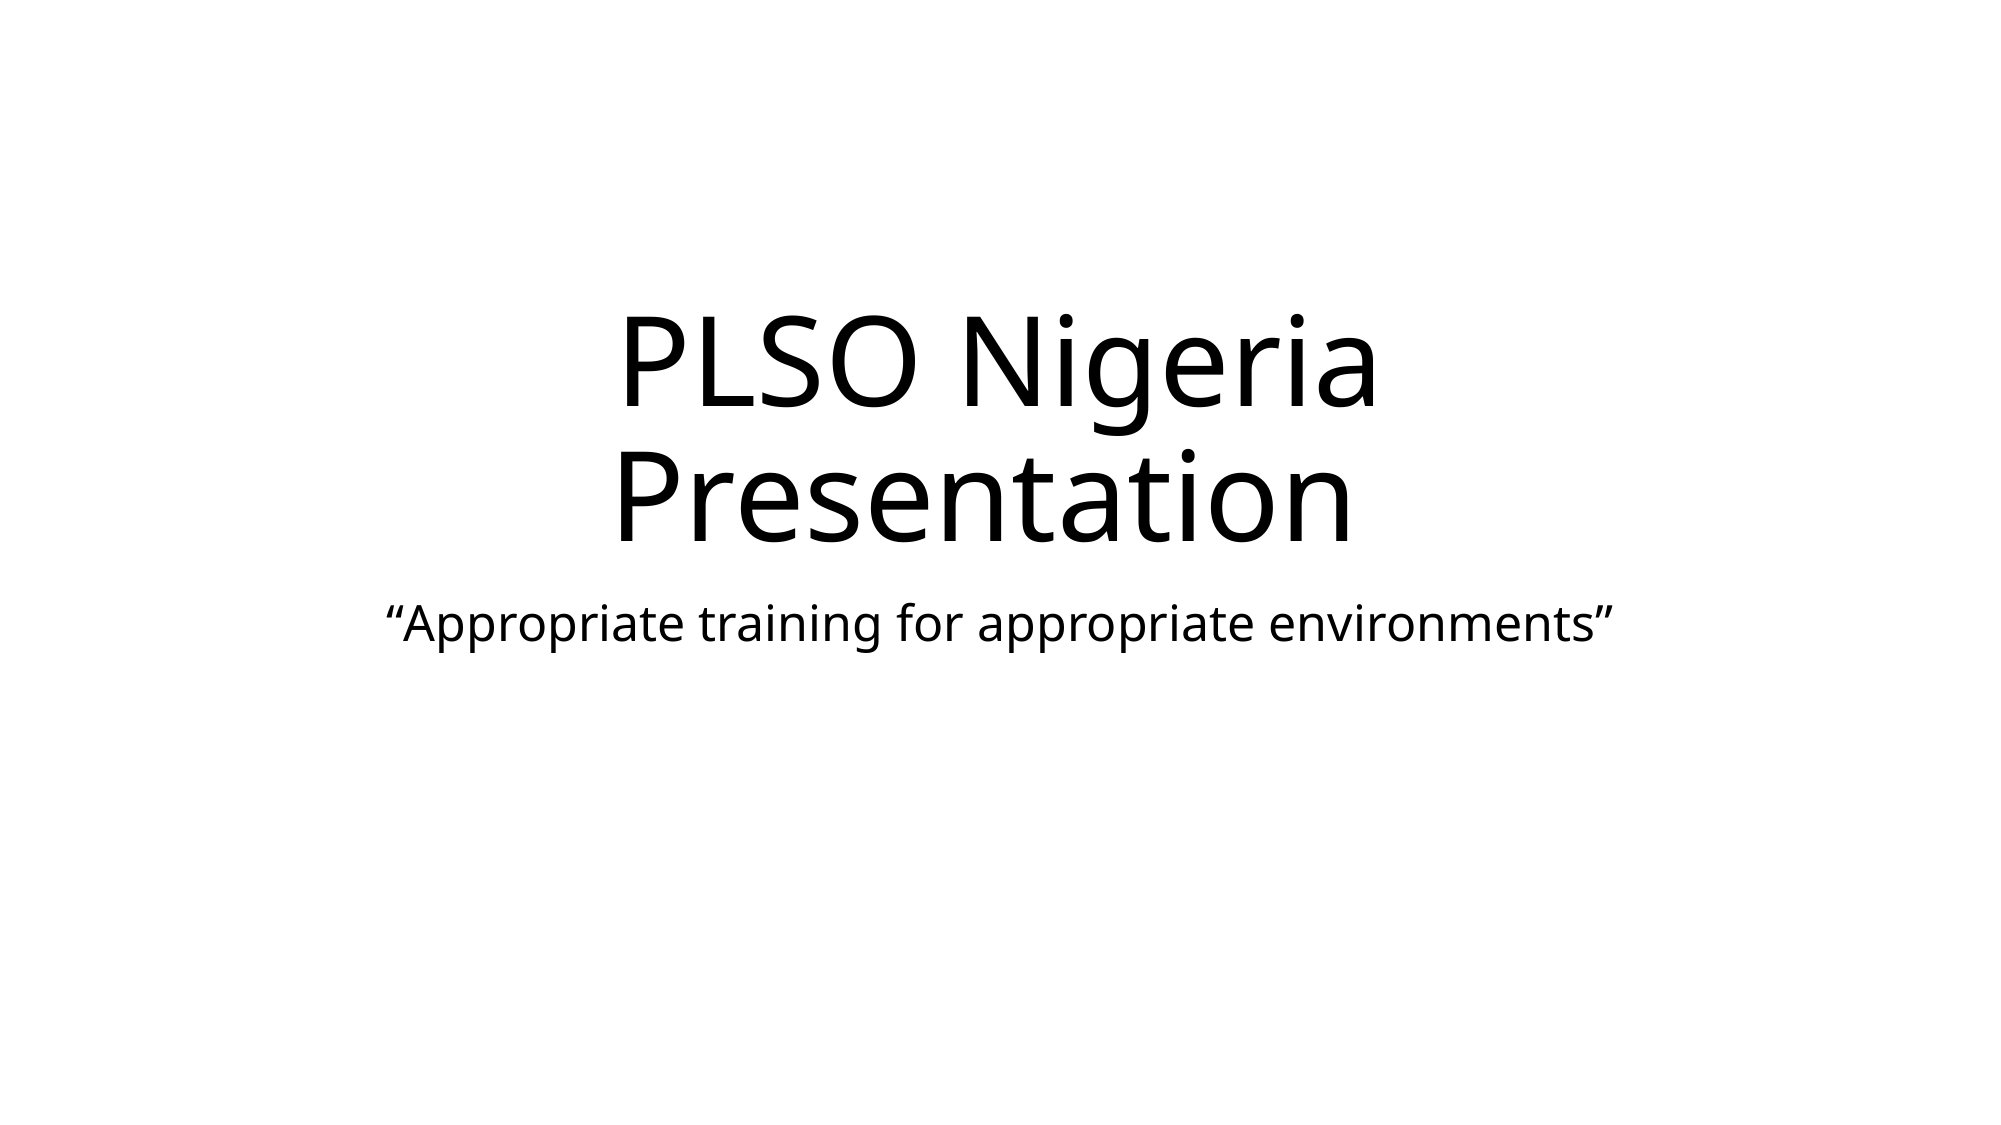

# PLSO Nigeria Presentation
“Appropriate training for appropriate environments”